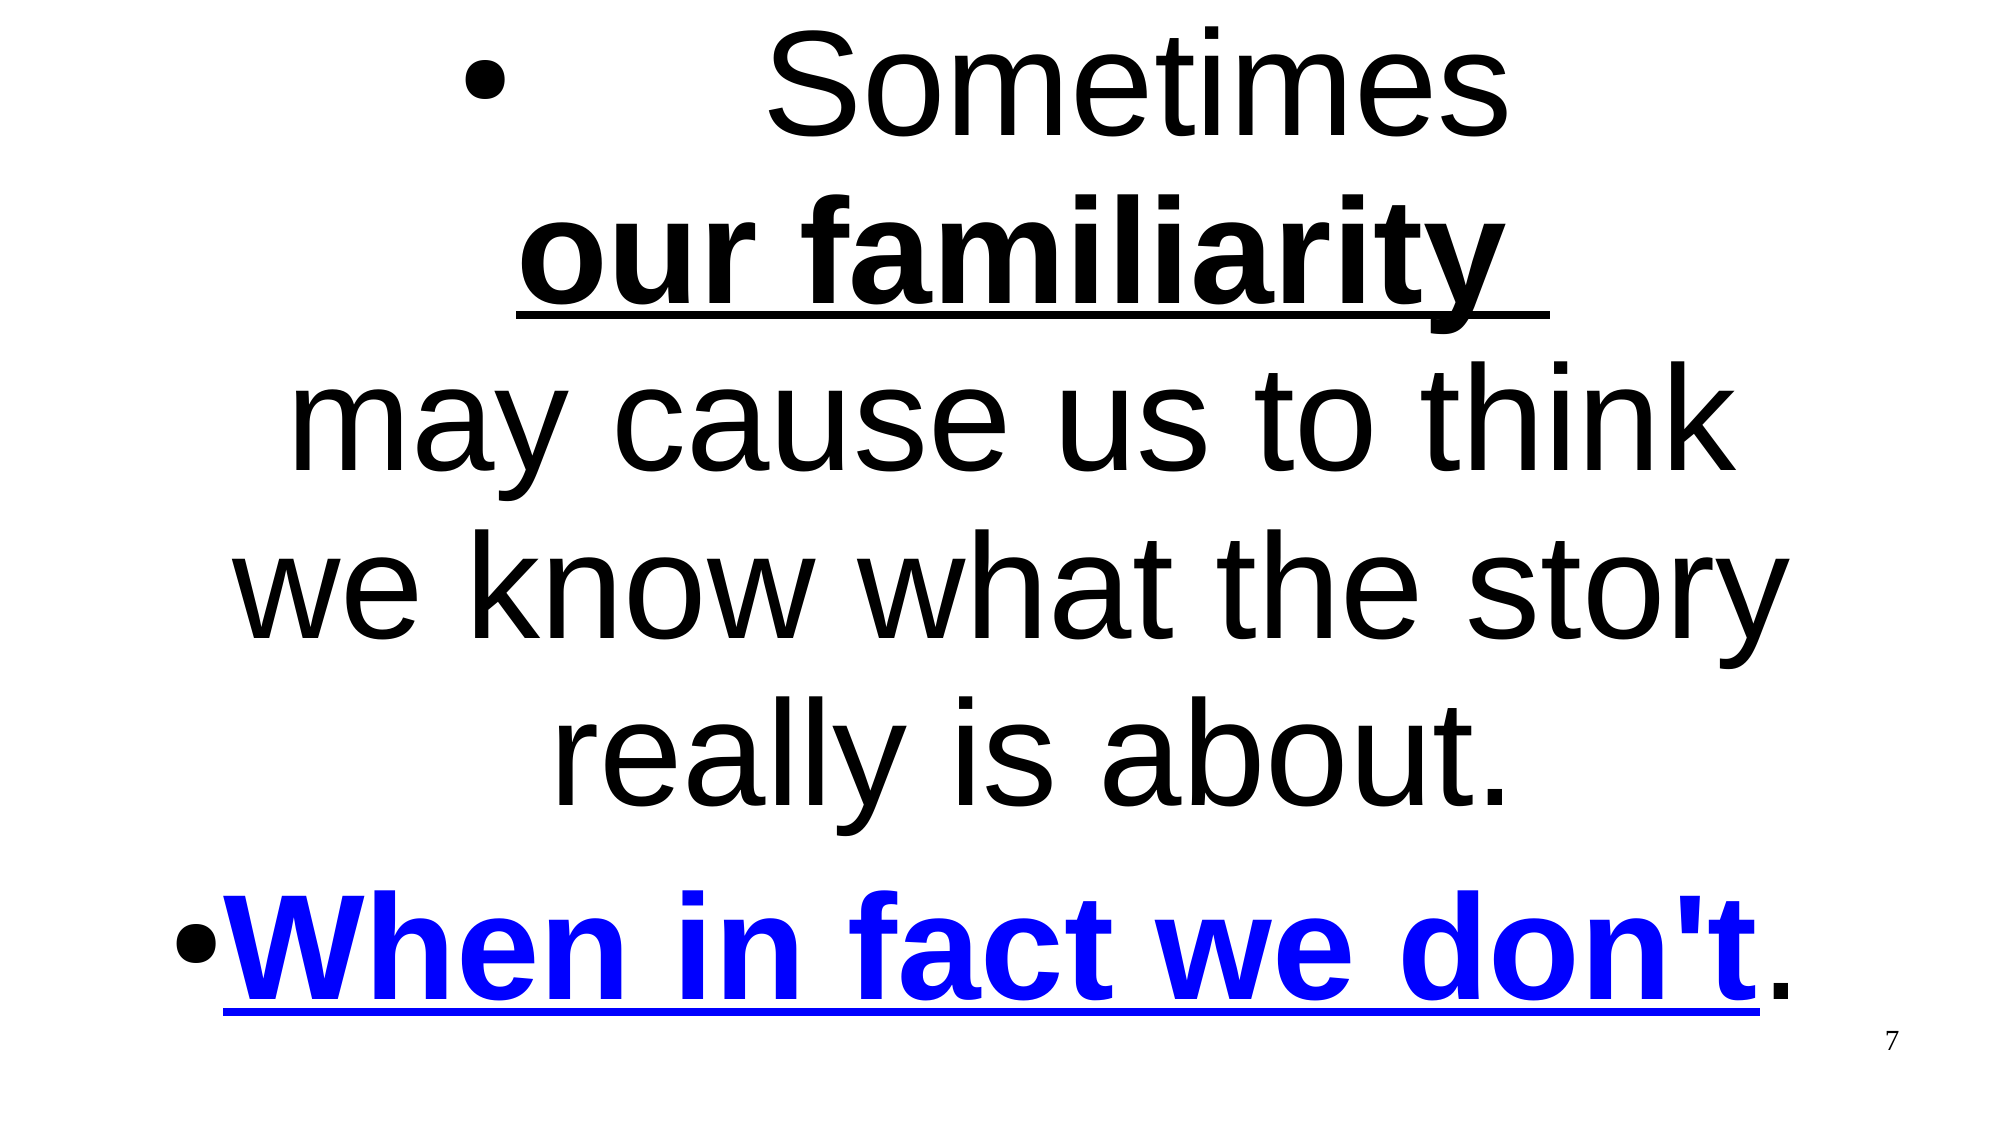

# Sometimes our familiarity may cause us to think we know what the story really is about.
When in fact we don't.
7